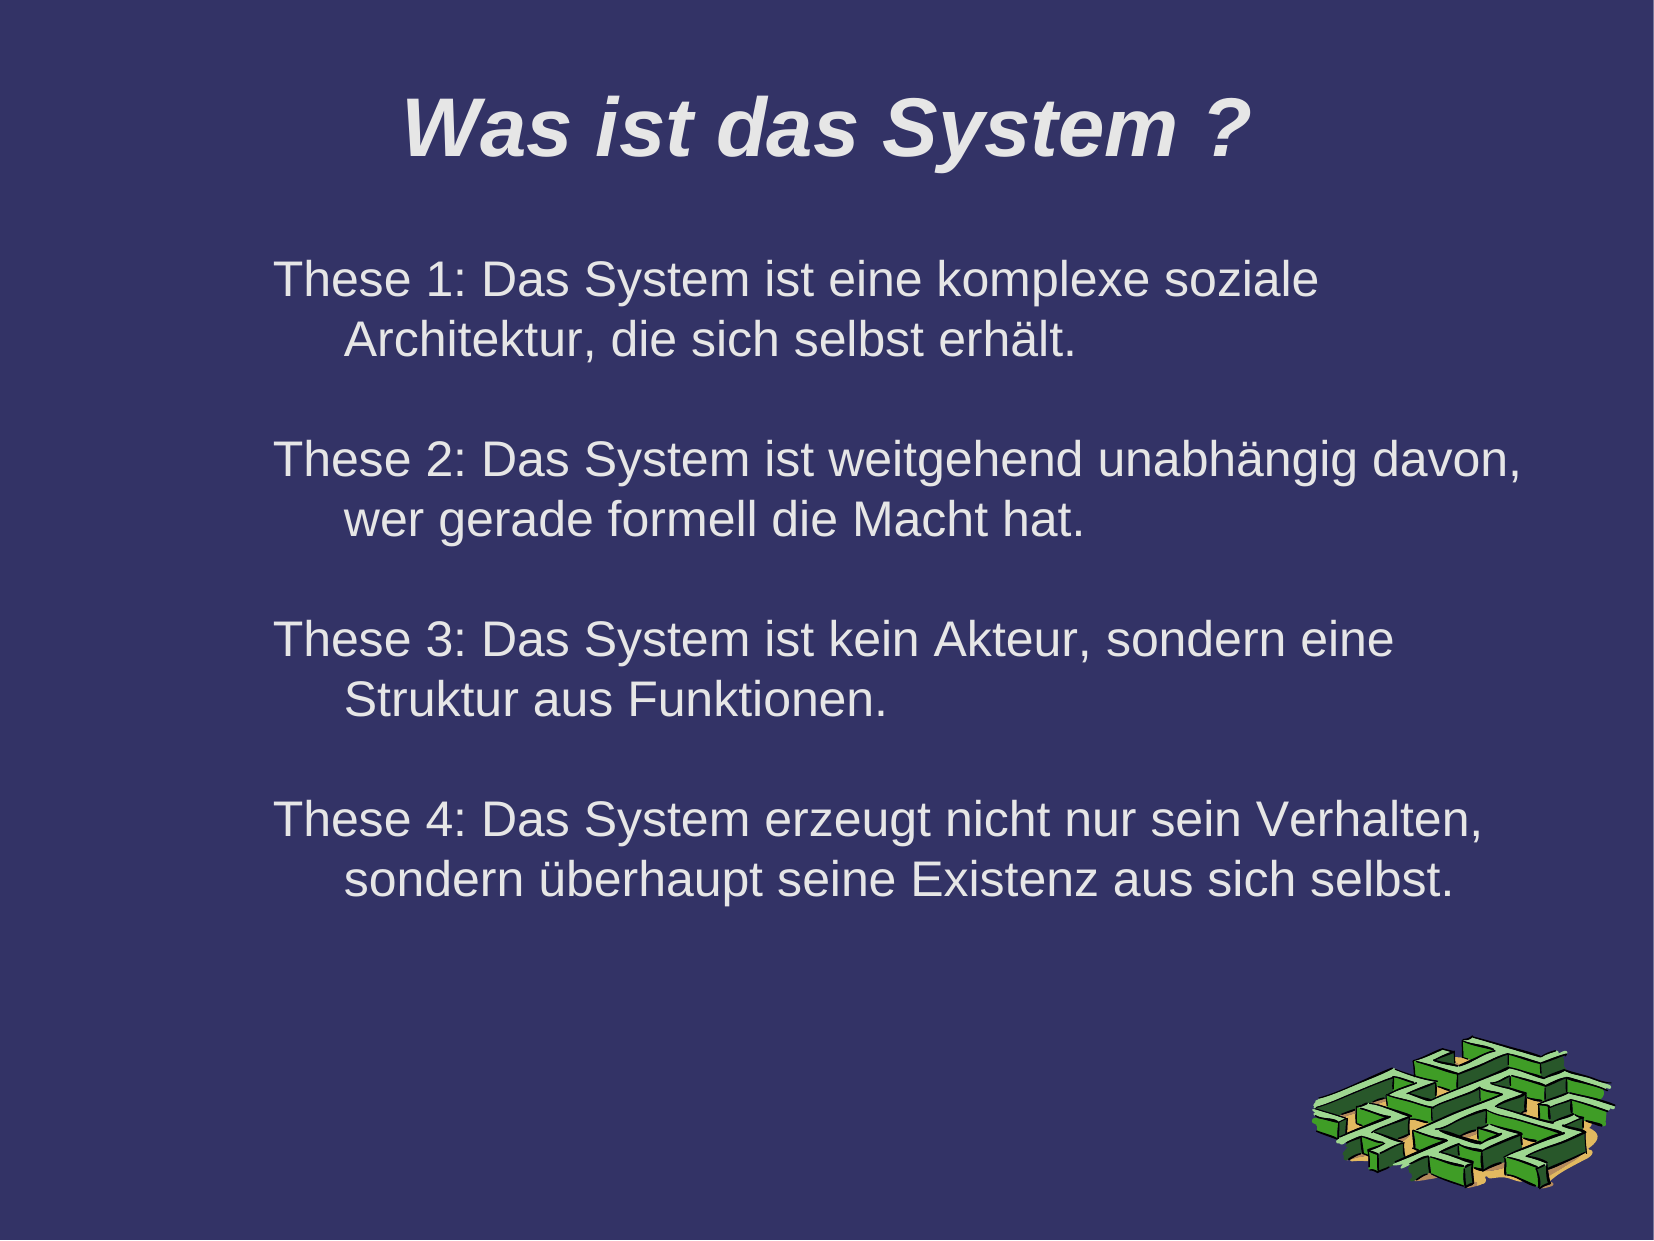

# Was ist das System ?
These 1: Das System ist eine komplexe soziale Architektur, die sich selbst erhält.
These 2: Das System ist weitgehend unabhängig davon, wer gerade formell die Macht hat.
These 3: Das System ist kein Akteur, sondern eine Struktur aus Funktionen.
These 4: Das System erzeugt nicht nur sein Verhalten, sondern überhaupt seine Existenz aus sich selbst.